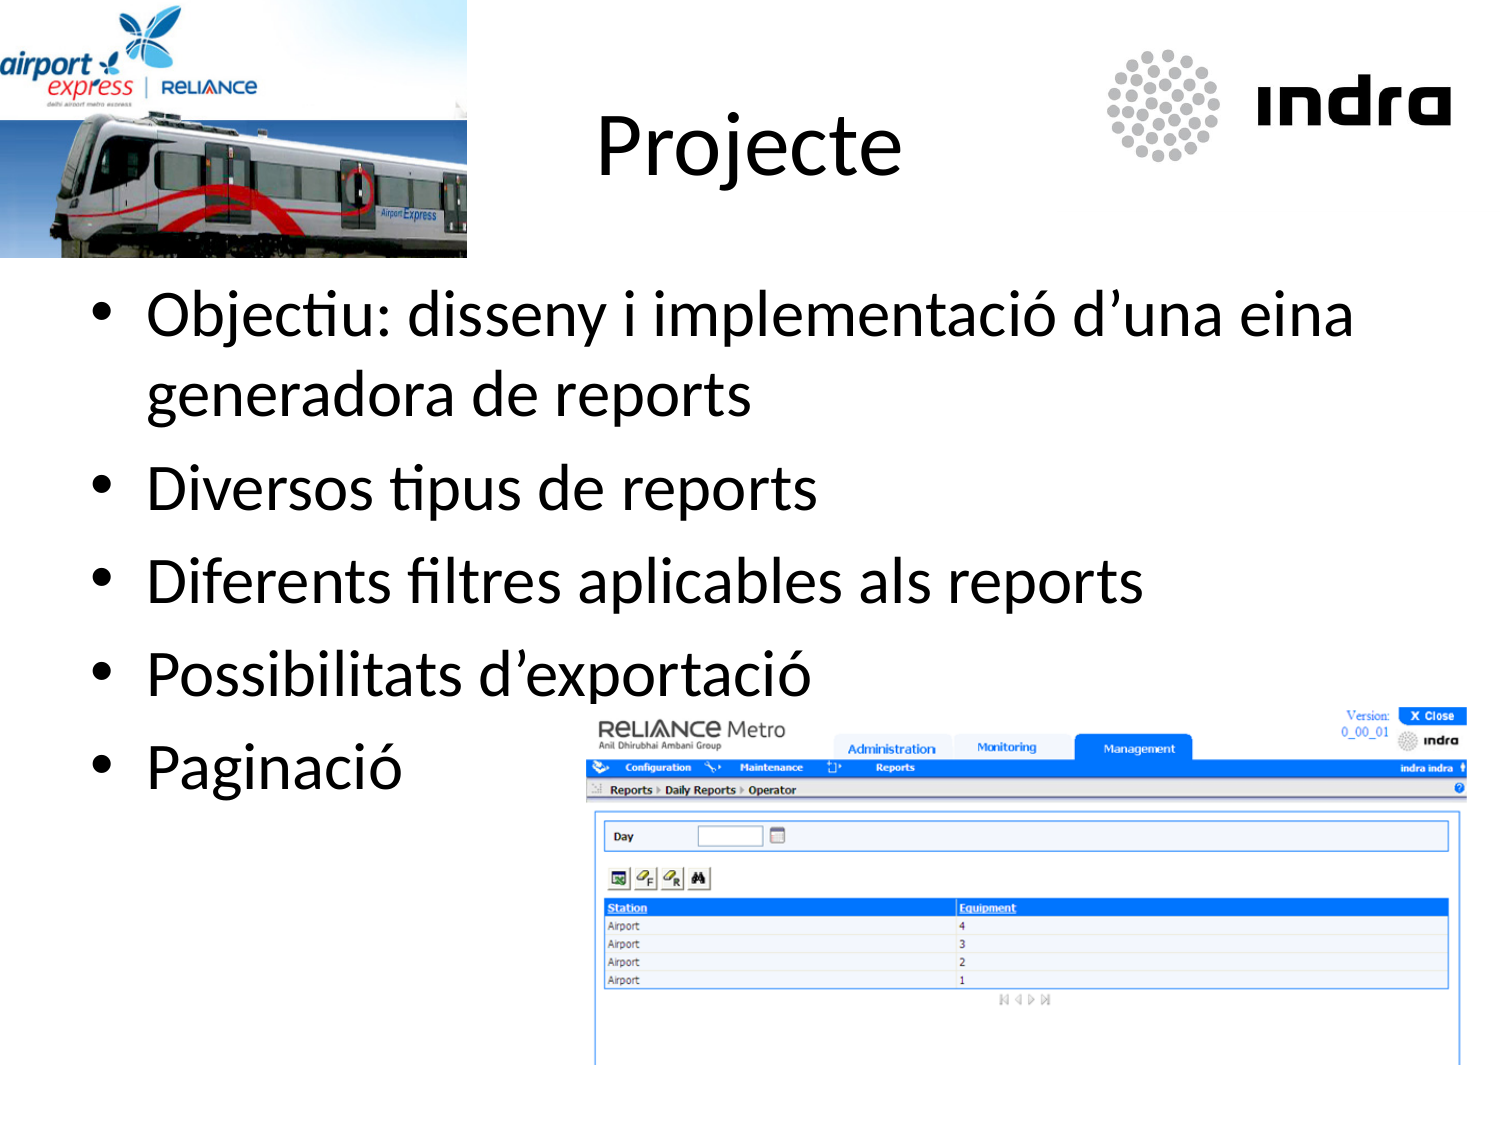

# Projecte
Objectiu: disseny i implementació d’una eina generadora de reports
Diversos tipus de reports
Diferents filtres aplicables als reports
Possibilitats d’exportació
Paginació